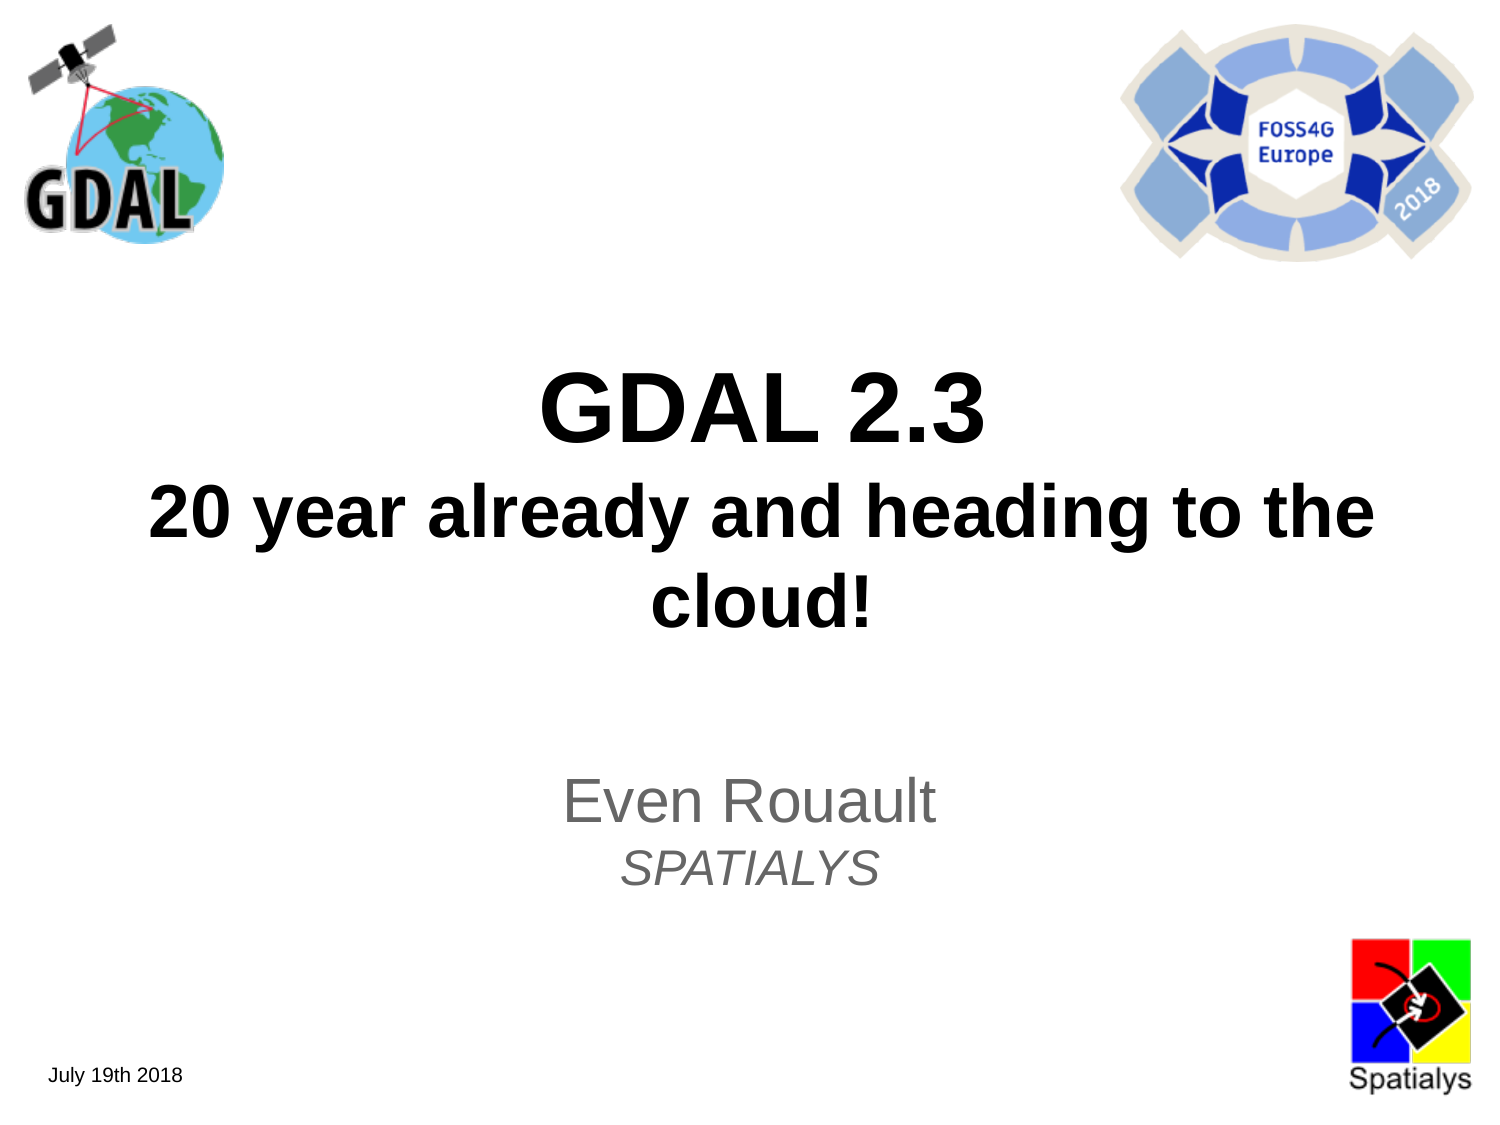

# GDAL 2.3 20 year already and heading to the cloud!
Even Rouault
SPATIALYS
July 19th 2018